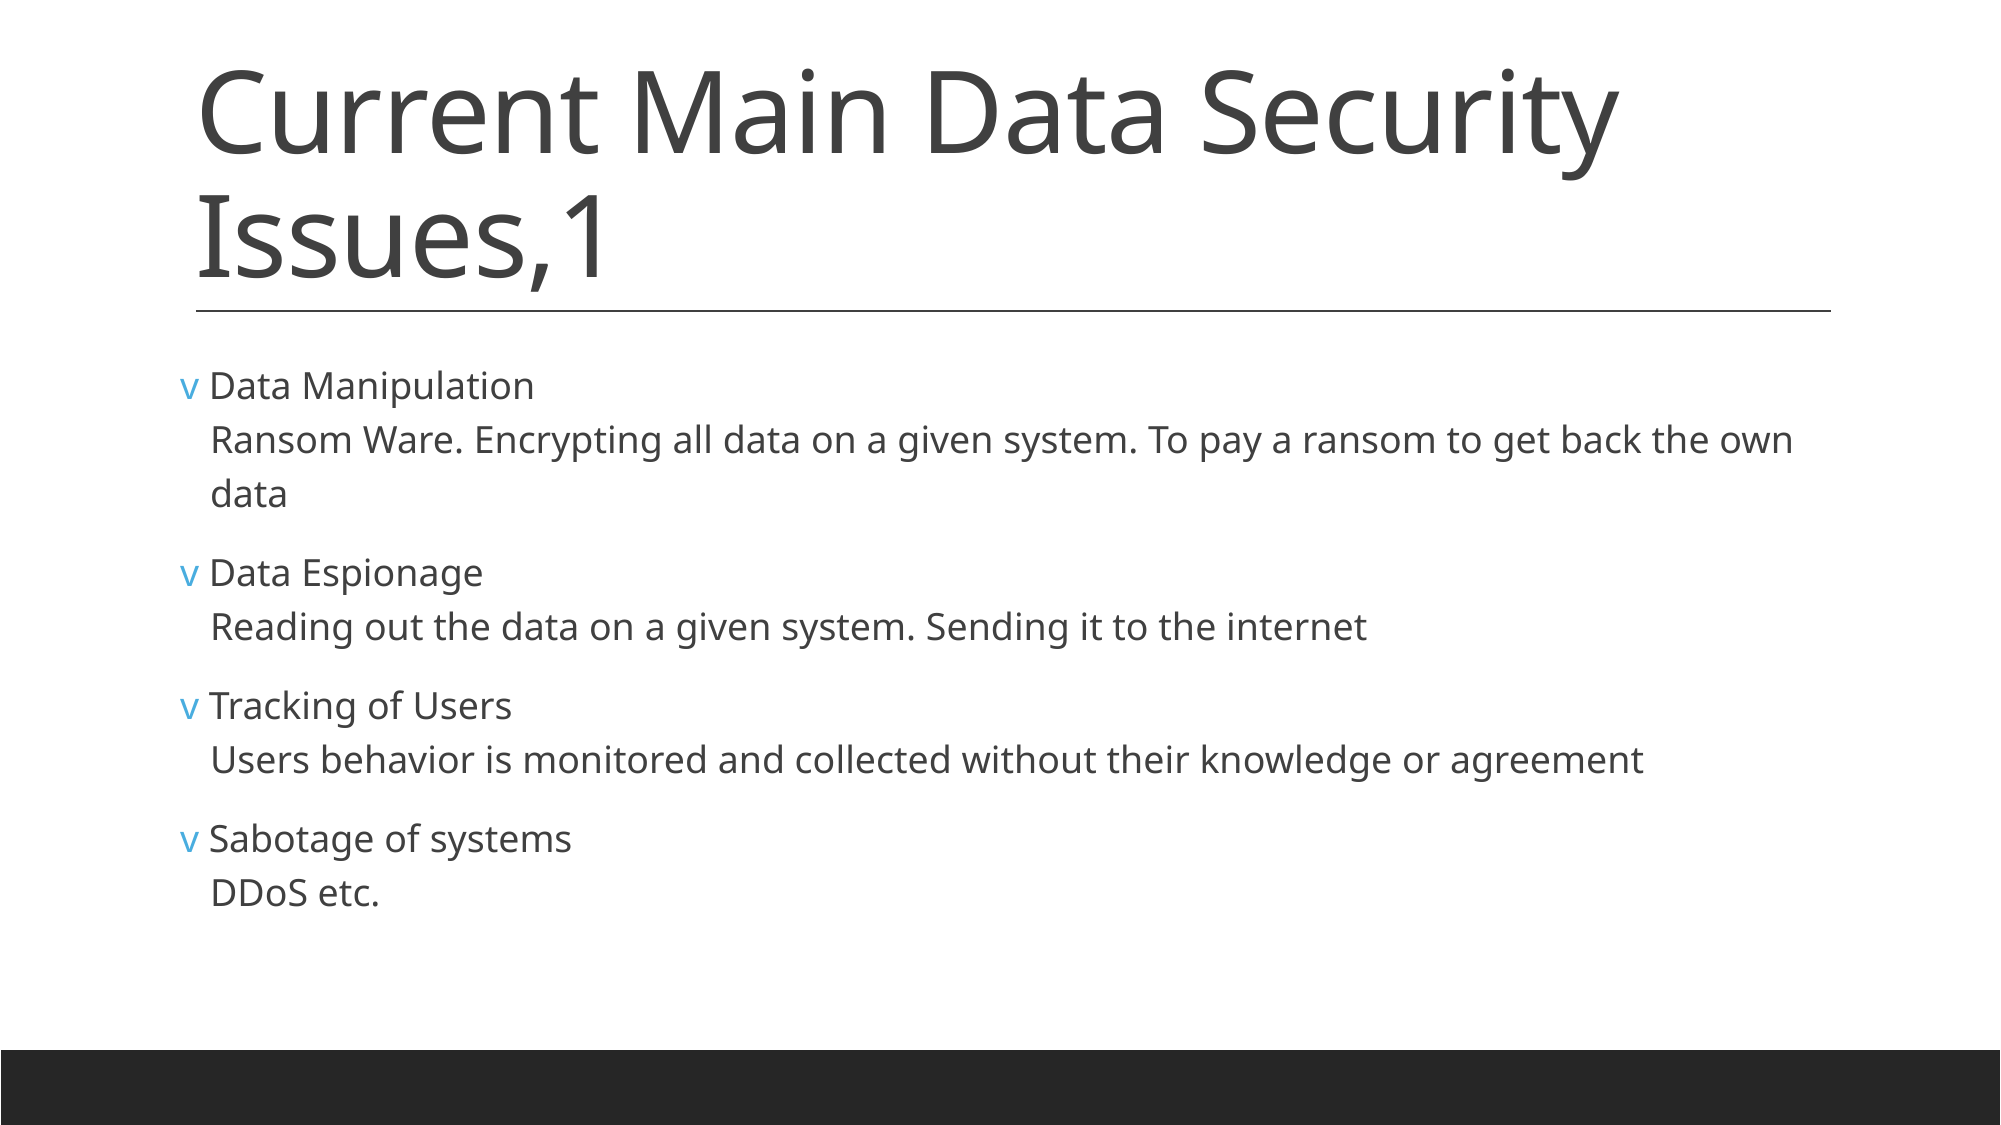

# Current Main Data Security Issues,1
 Data Manipulation
Ransom Ware. Encrypting all data on a given system. To pay a ransom to get back the own data
 Data Espionage
Reading out the data on a given system. Sending it to the internet
 Tracking of Users
Users behavior is monitored and collected without their knowledge or agreement
 Sabotage of systems
DDoS etc.